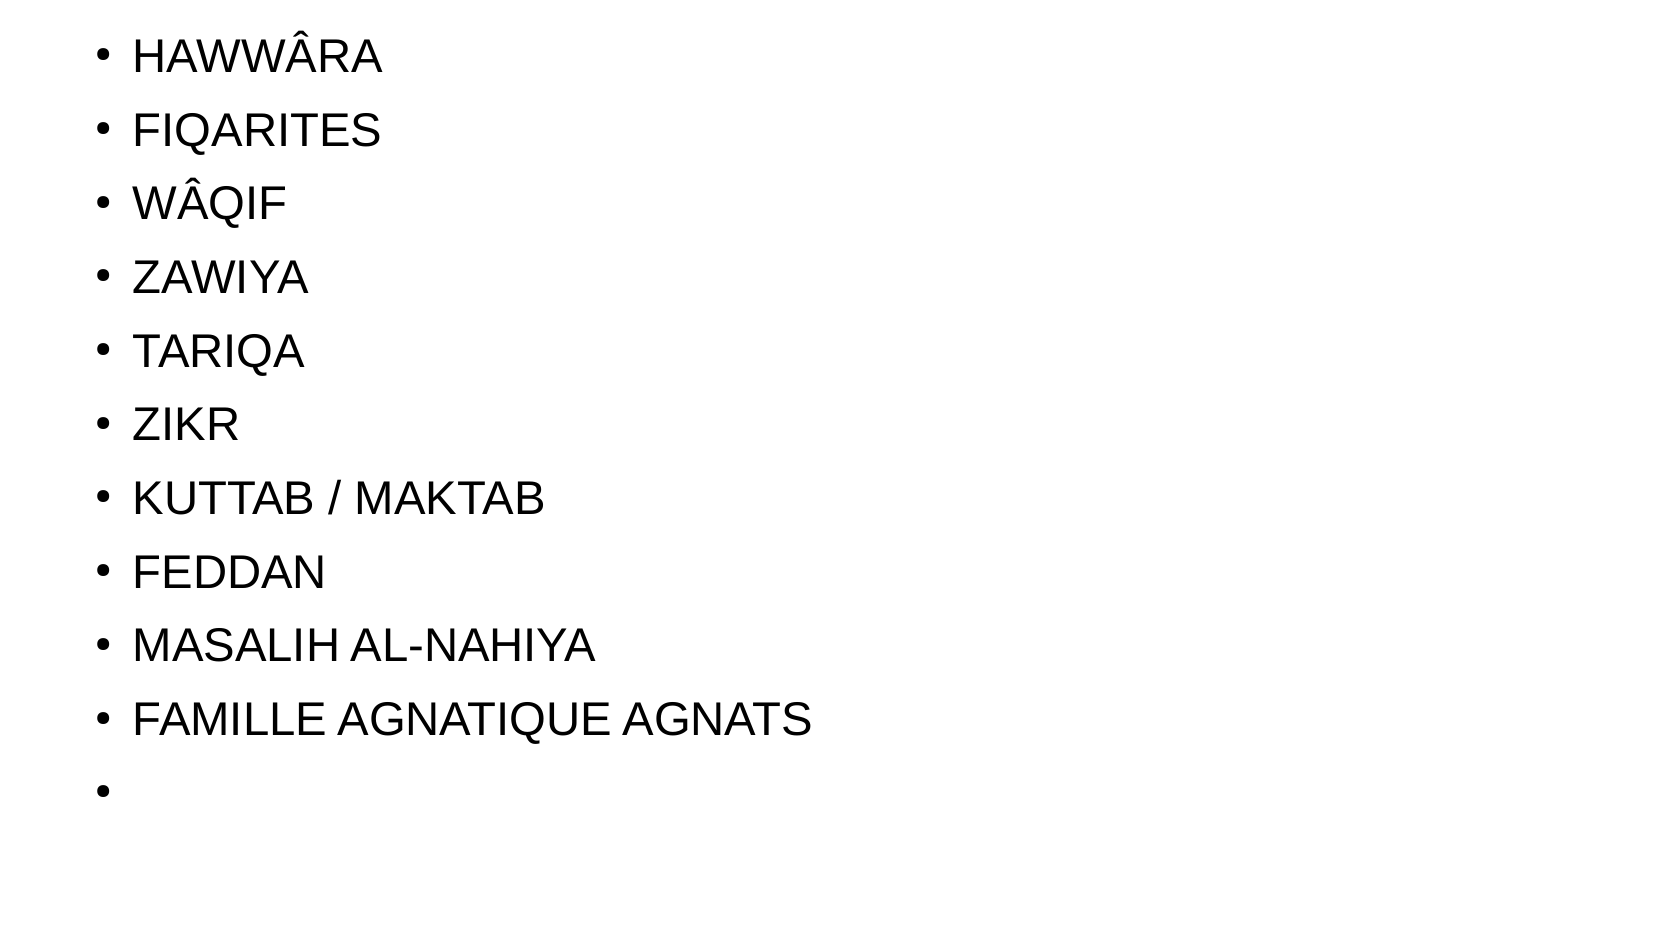

# HAWWÂRA
FIQARITES
WÂQIF
ZAWIYA
TARIQA
ZIKR
KUTTAB / MAKTAB
FEDDAN
MASALIH AL-NAHIYA
FAMILLE AGNATIQUE AGNATS